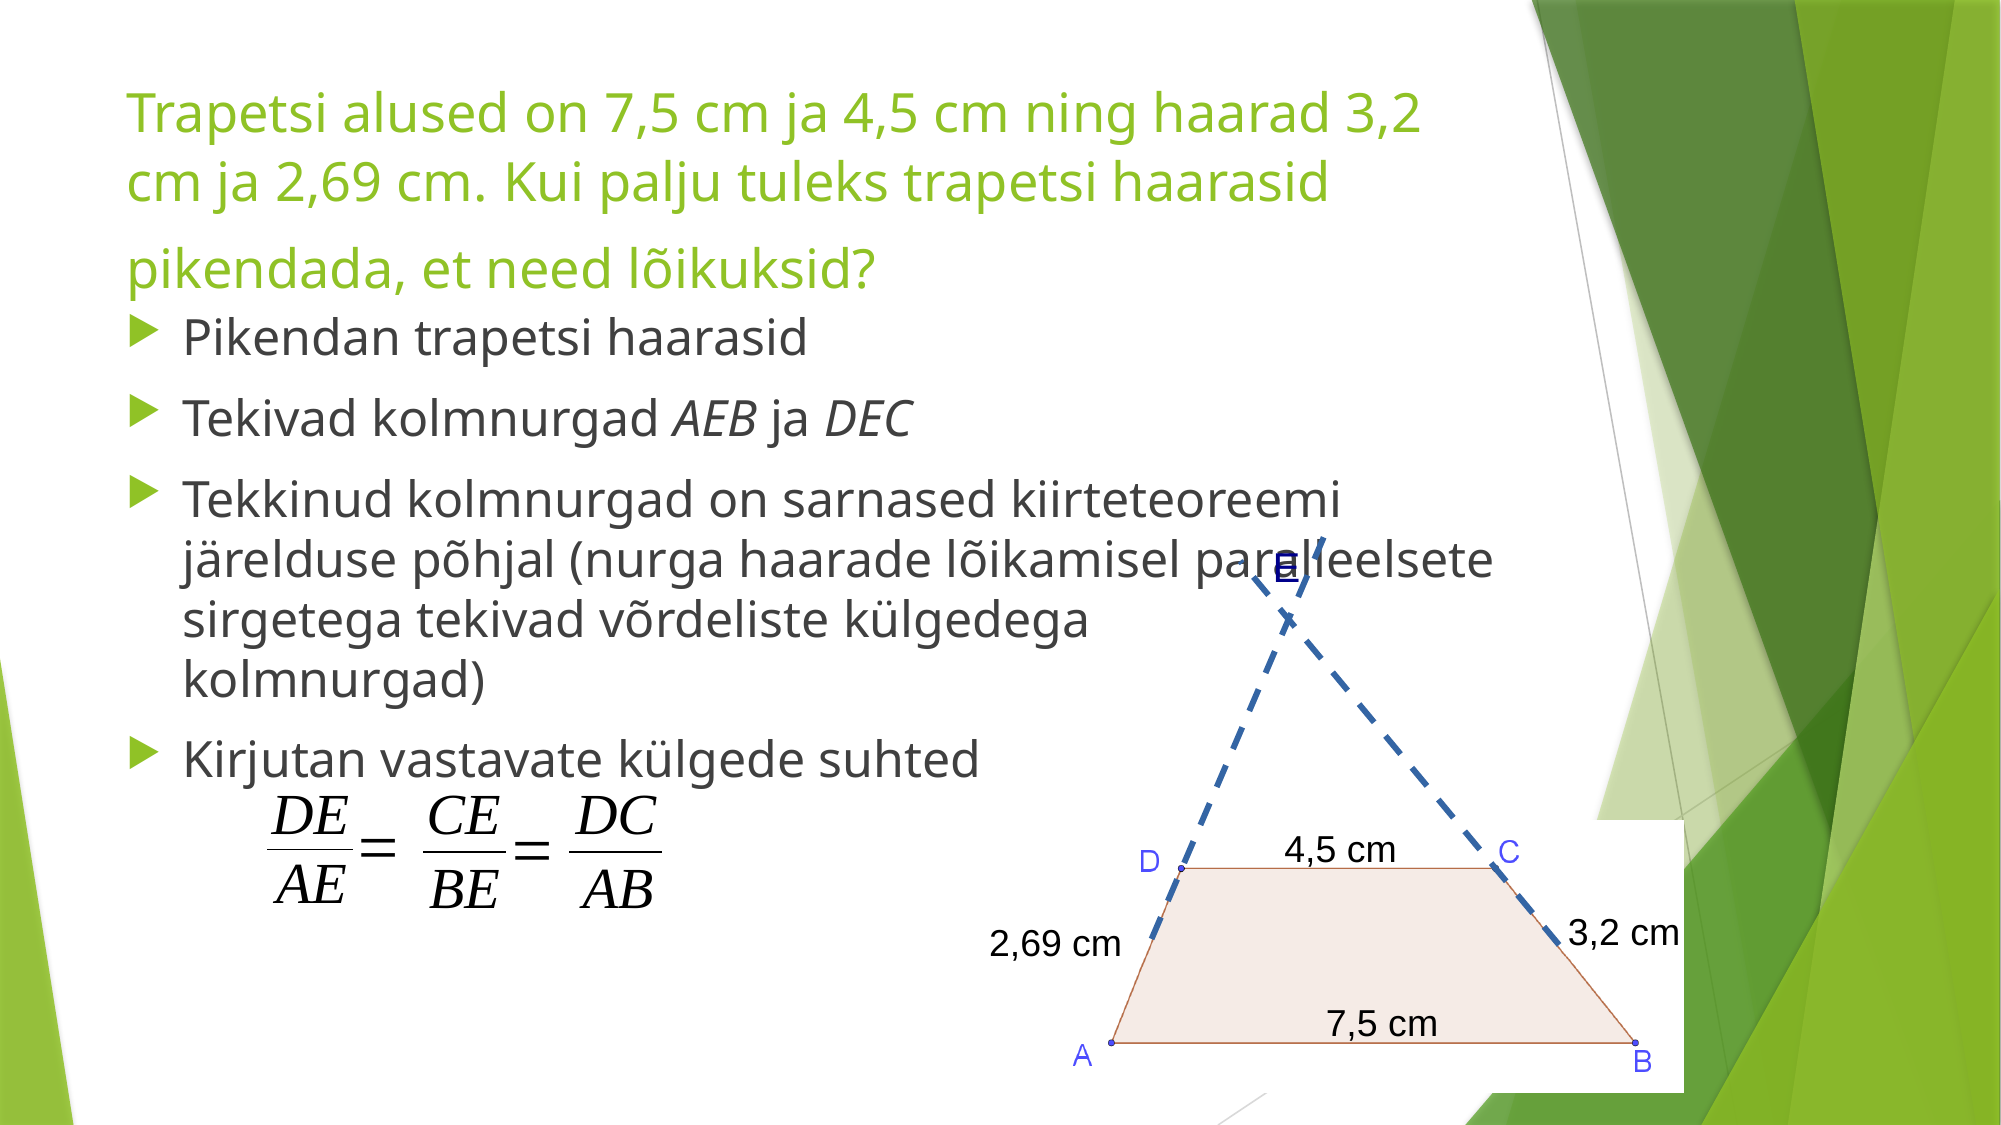

Trapetsi alused on 7,5 cm ja 4,5 cm ning haarad 3,2 cm ja 2,69 cm. Kui palju tuleks trapetsi haarasid pikendada, et need lõikuksid?
# Pikendan trapetsi haarasid
Tekivad kolmnurgad AEB ja DEC
Tekkinud kolmnurgad on sarnased kiirteteoreemi järelduse põhjal (nurga haarade lõikamisel paralleelsete
sirgetega tekivad võrdeliste külgedega
kolmnurgad)
Kirjutan vastavate külgede suhted
E
4,5 cm
3,2 cm
2,69 cm
7,5 cm